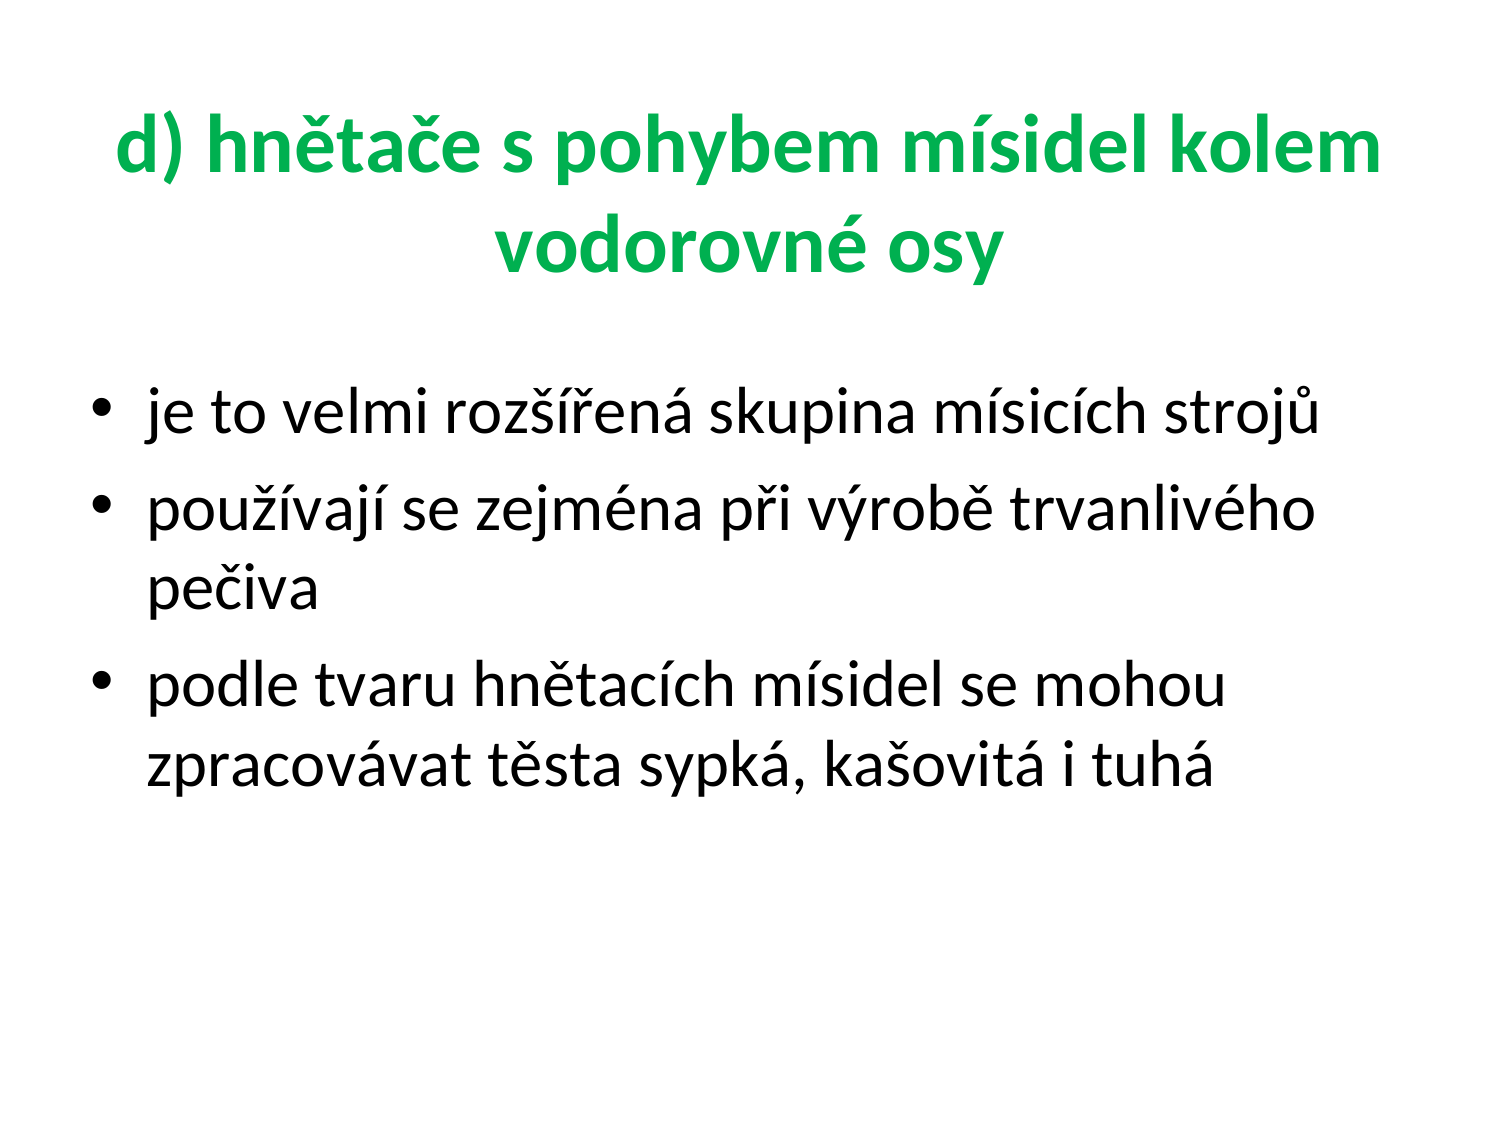

# d) hnětače s pohybem mísidel kolem vodorovné osy
je to velmi rozšířená skupina mísicích strojů
používají se zejména při výrobě trvanlivého pečiva
podle tvaru hnětacích mísidel se mohou zpracovávat těsta sypká, kašovitá i tuhá